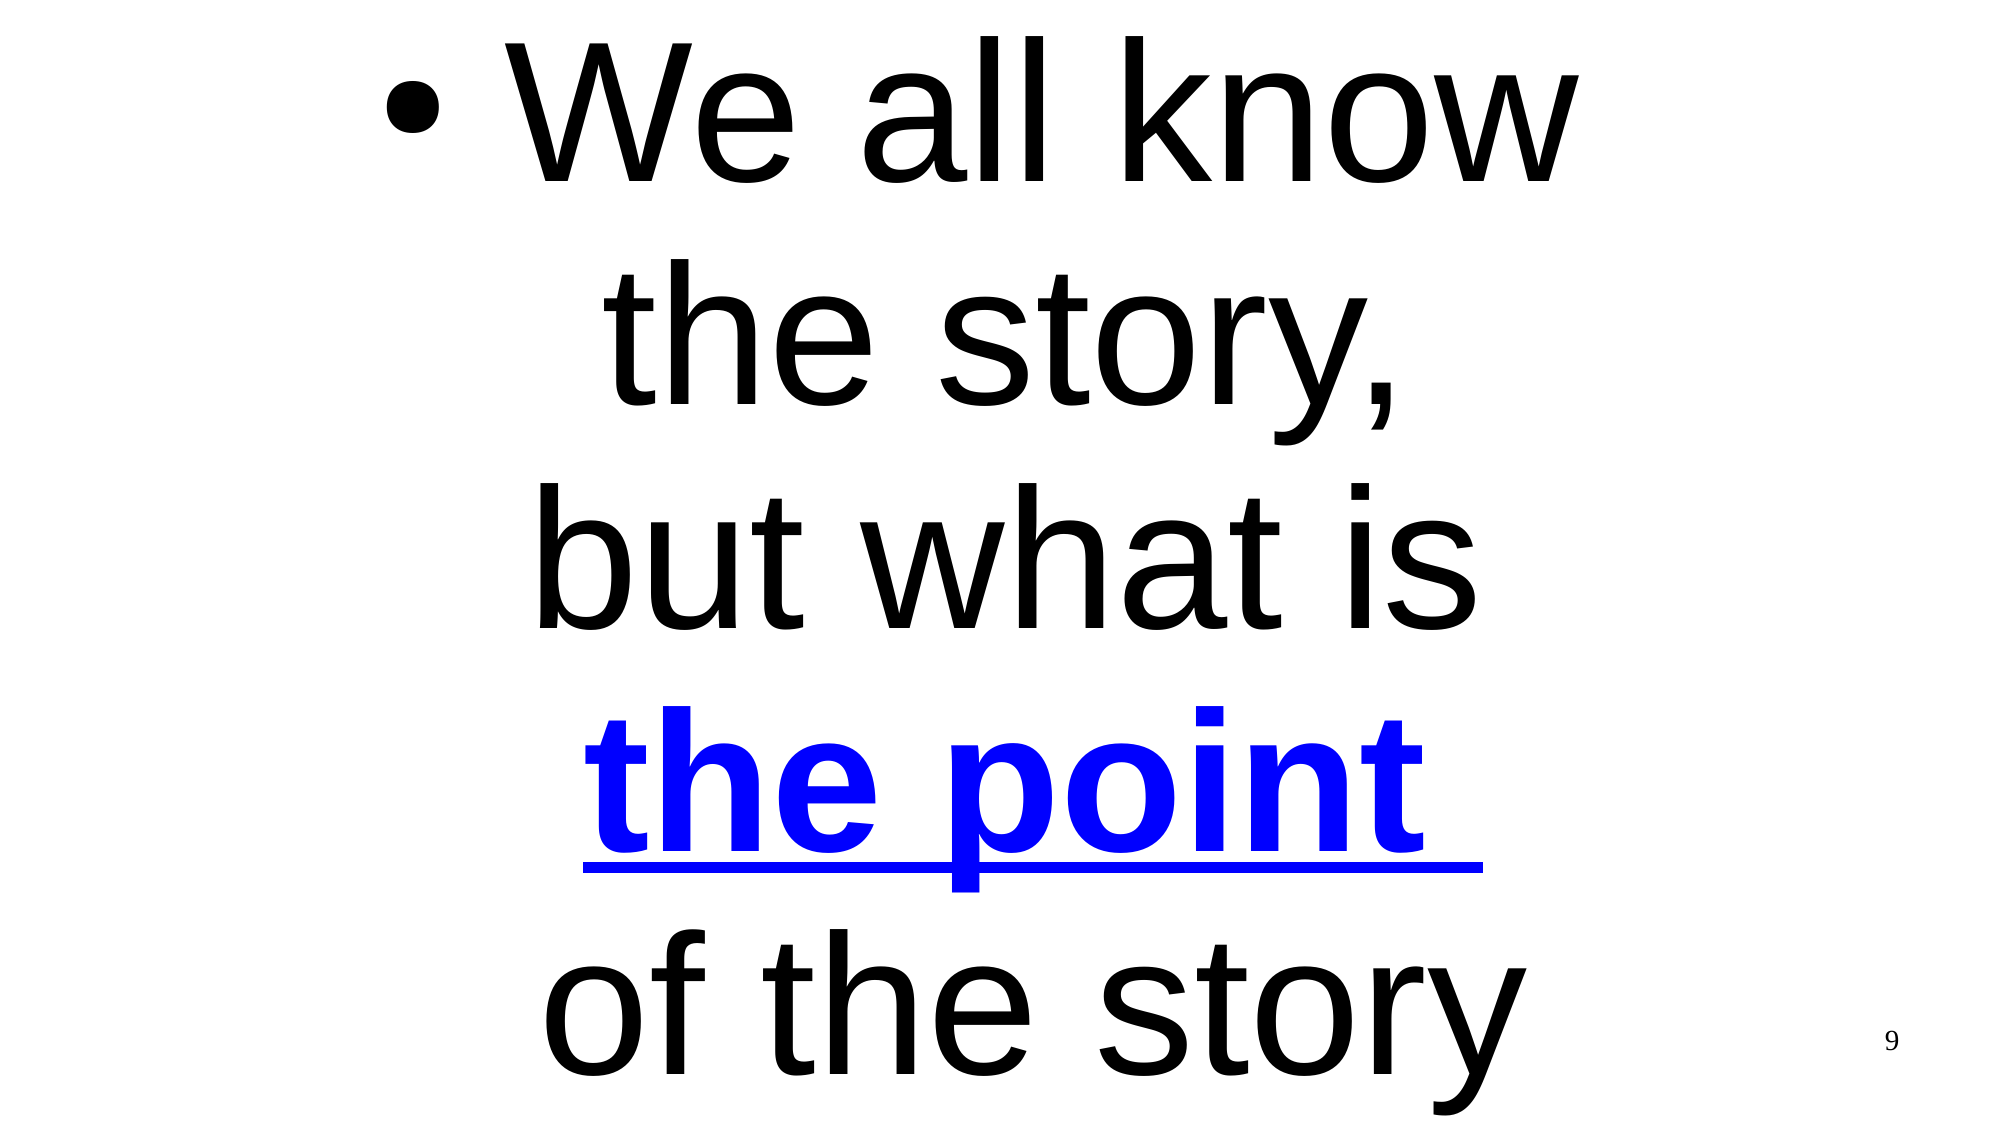

# We all know the story, but what is the point of the story
9